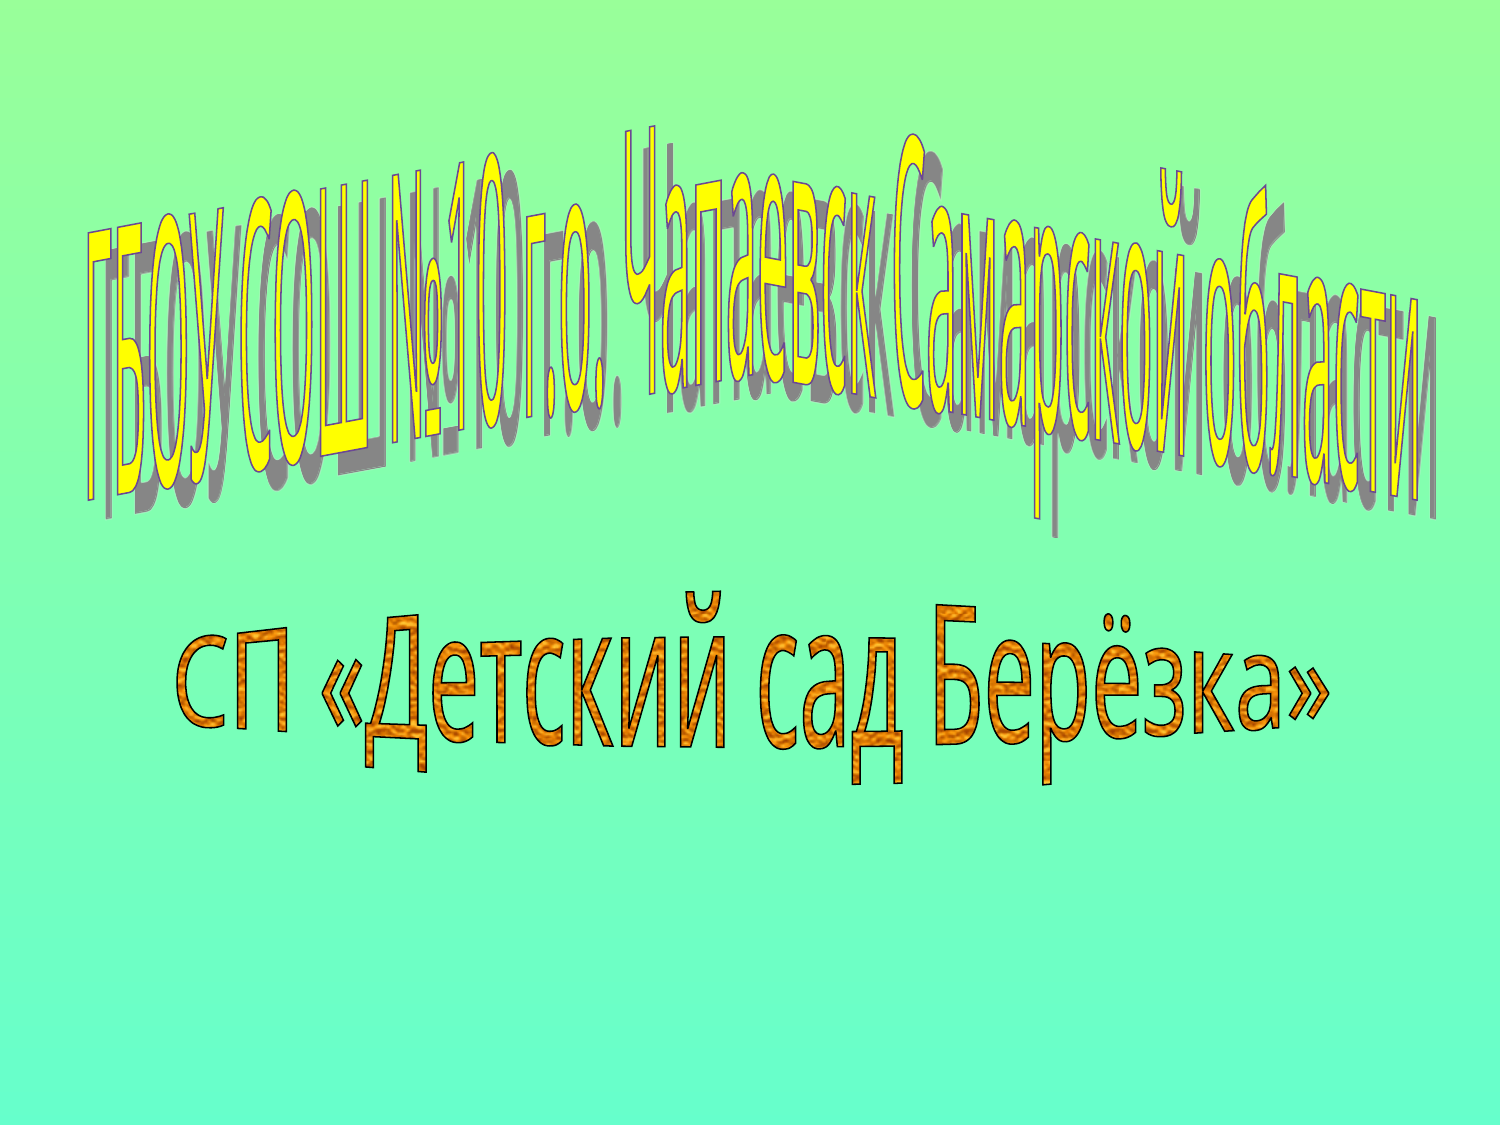

ГБОУ СОШ №10 г.о. Чапаевск Самарской области
СП «Детский сад Берёзка»